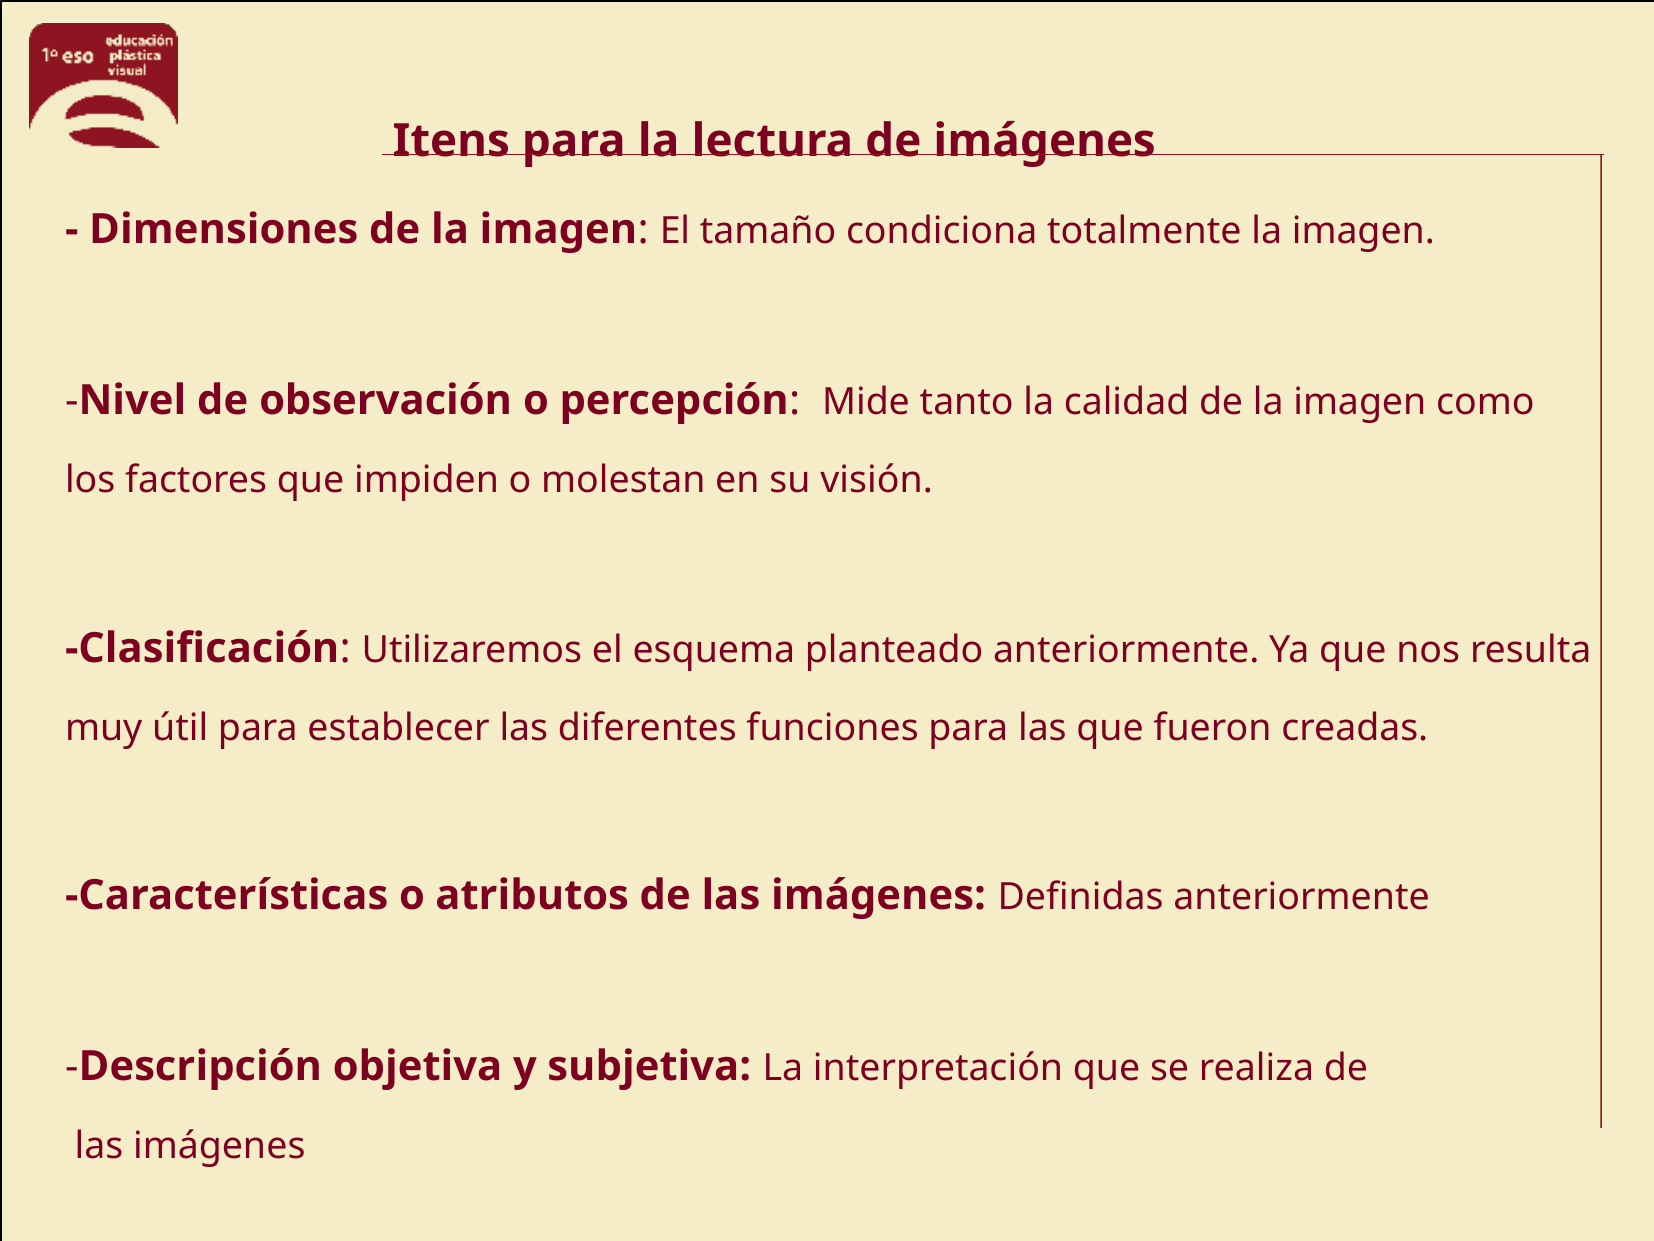

Itens para la lectura de imágenes
- Dimensiones de la imagen: El tamaño condiciona totalmente la imagen.
-Nivel de observación o percepción: Mide tanto la calidad de la imagen como los factores que impiden o molestan en su visión.
-Clasificación: Utilizaremos el esquema planteado anteriormente. Ya que nos resulta muy útil para establecer las diferentes funciones para las que fueron creadas.
-Características o atributos de las imágenes: Definidas anteriormente
-Descripción objetiva y subjetiva: La interpretación que se realiza de
 las imágenes
#